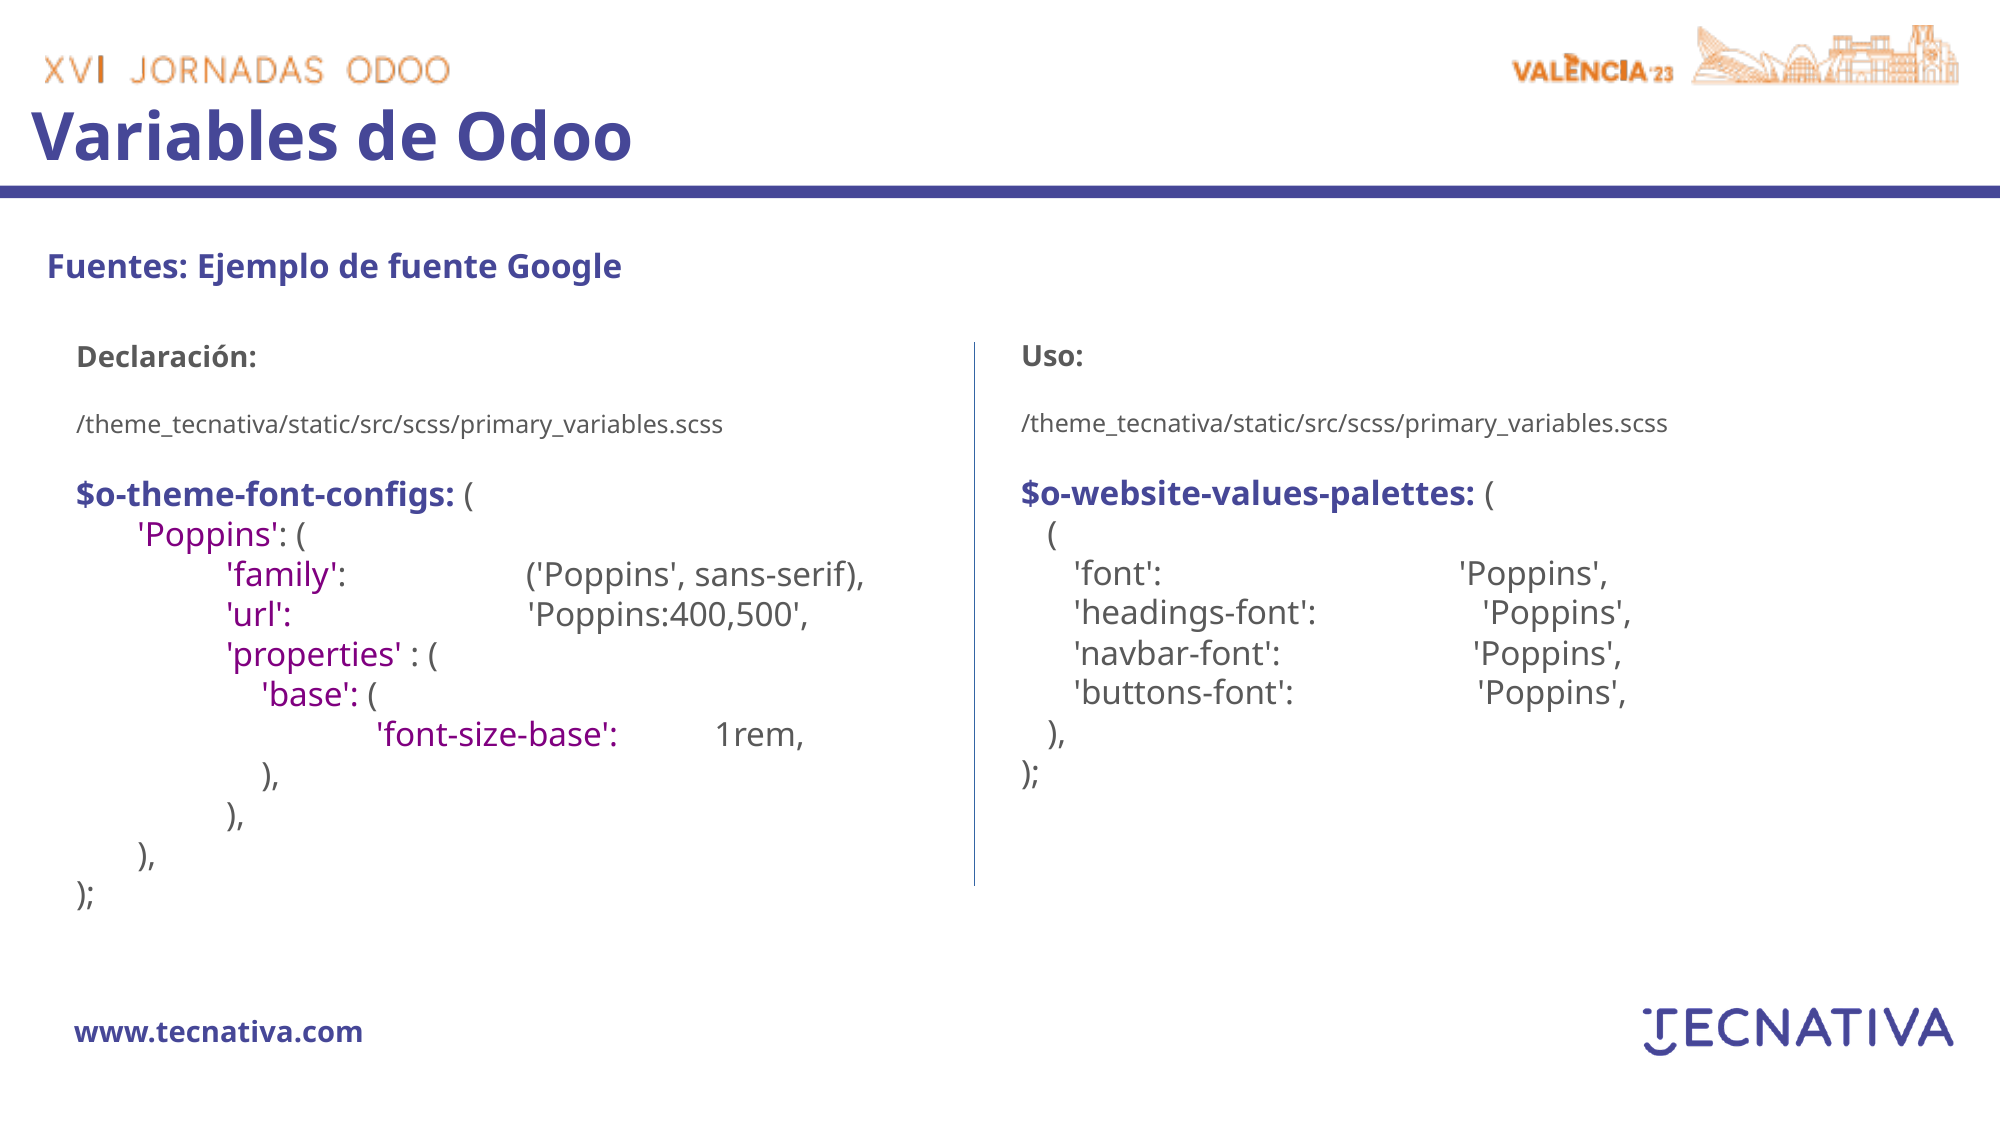

Variables de Odoo
Fuentes: Ejemplo de fuente Google
Uso:
/theme_tecnativa/static/src/scss/primary_variables.scss
$o-website-values-palettes: (
 (
 'font': 'Poppins',
 'headings-font': 'Poppins',
 'navbar-font': 'Poppins',
 'buttons-font': 'Poppins',
 ),
);
Declaración:
/theme_tecnativa/static/src/scss/primary_variables.scss
$o-theme-font-configs: (
 'Poppins': (
 	'family': 	('Poppins', sans-serif),
 	'url': 'Poppins:400,500',
 	'properties' : (
 	 'base': (
 		'font-size-base': 1rem,
 	 ),
 	),
 ),
);
www.tecnativa.com